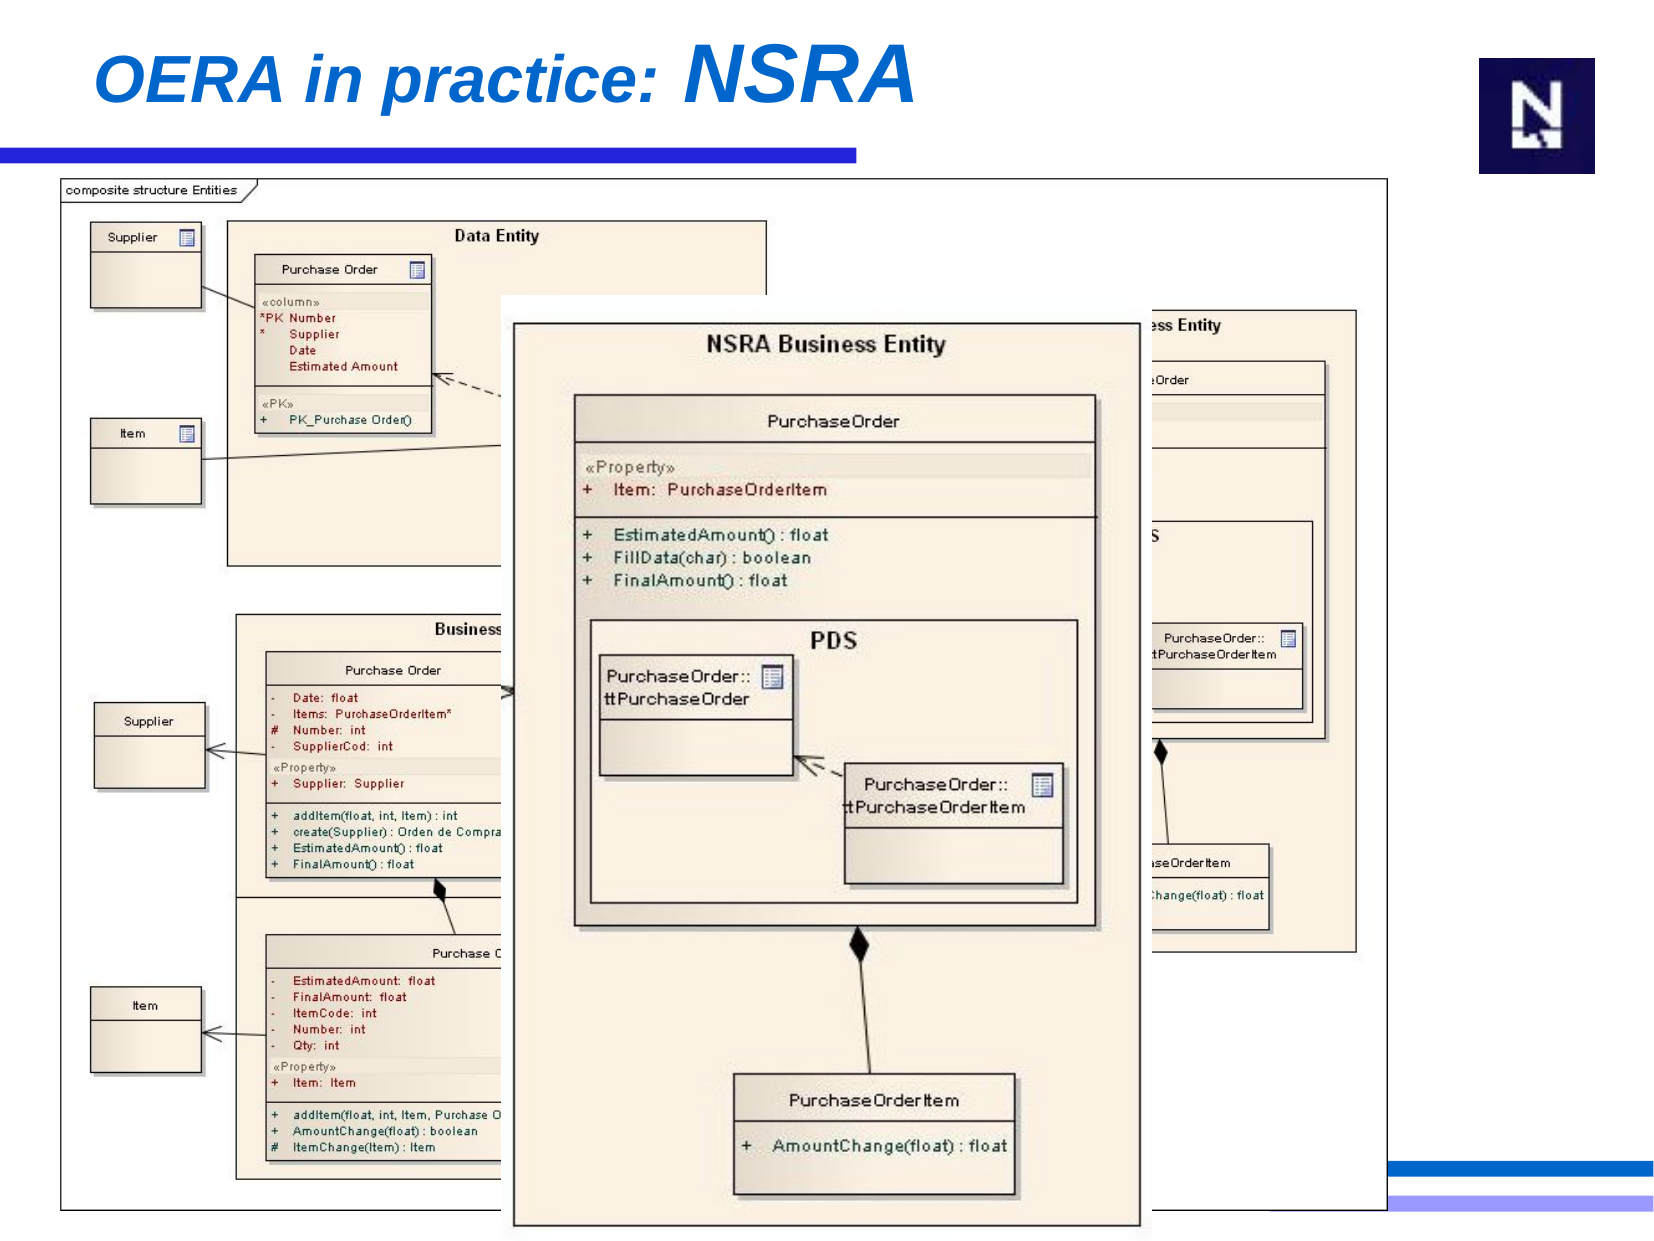

# OERA in practice: NSRA
 Data entity VS business entity